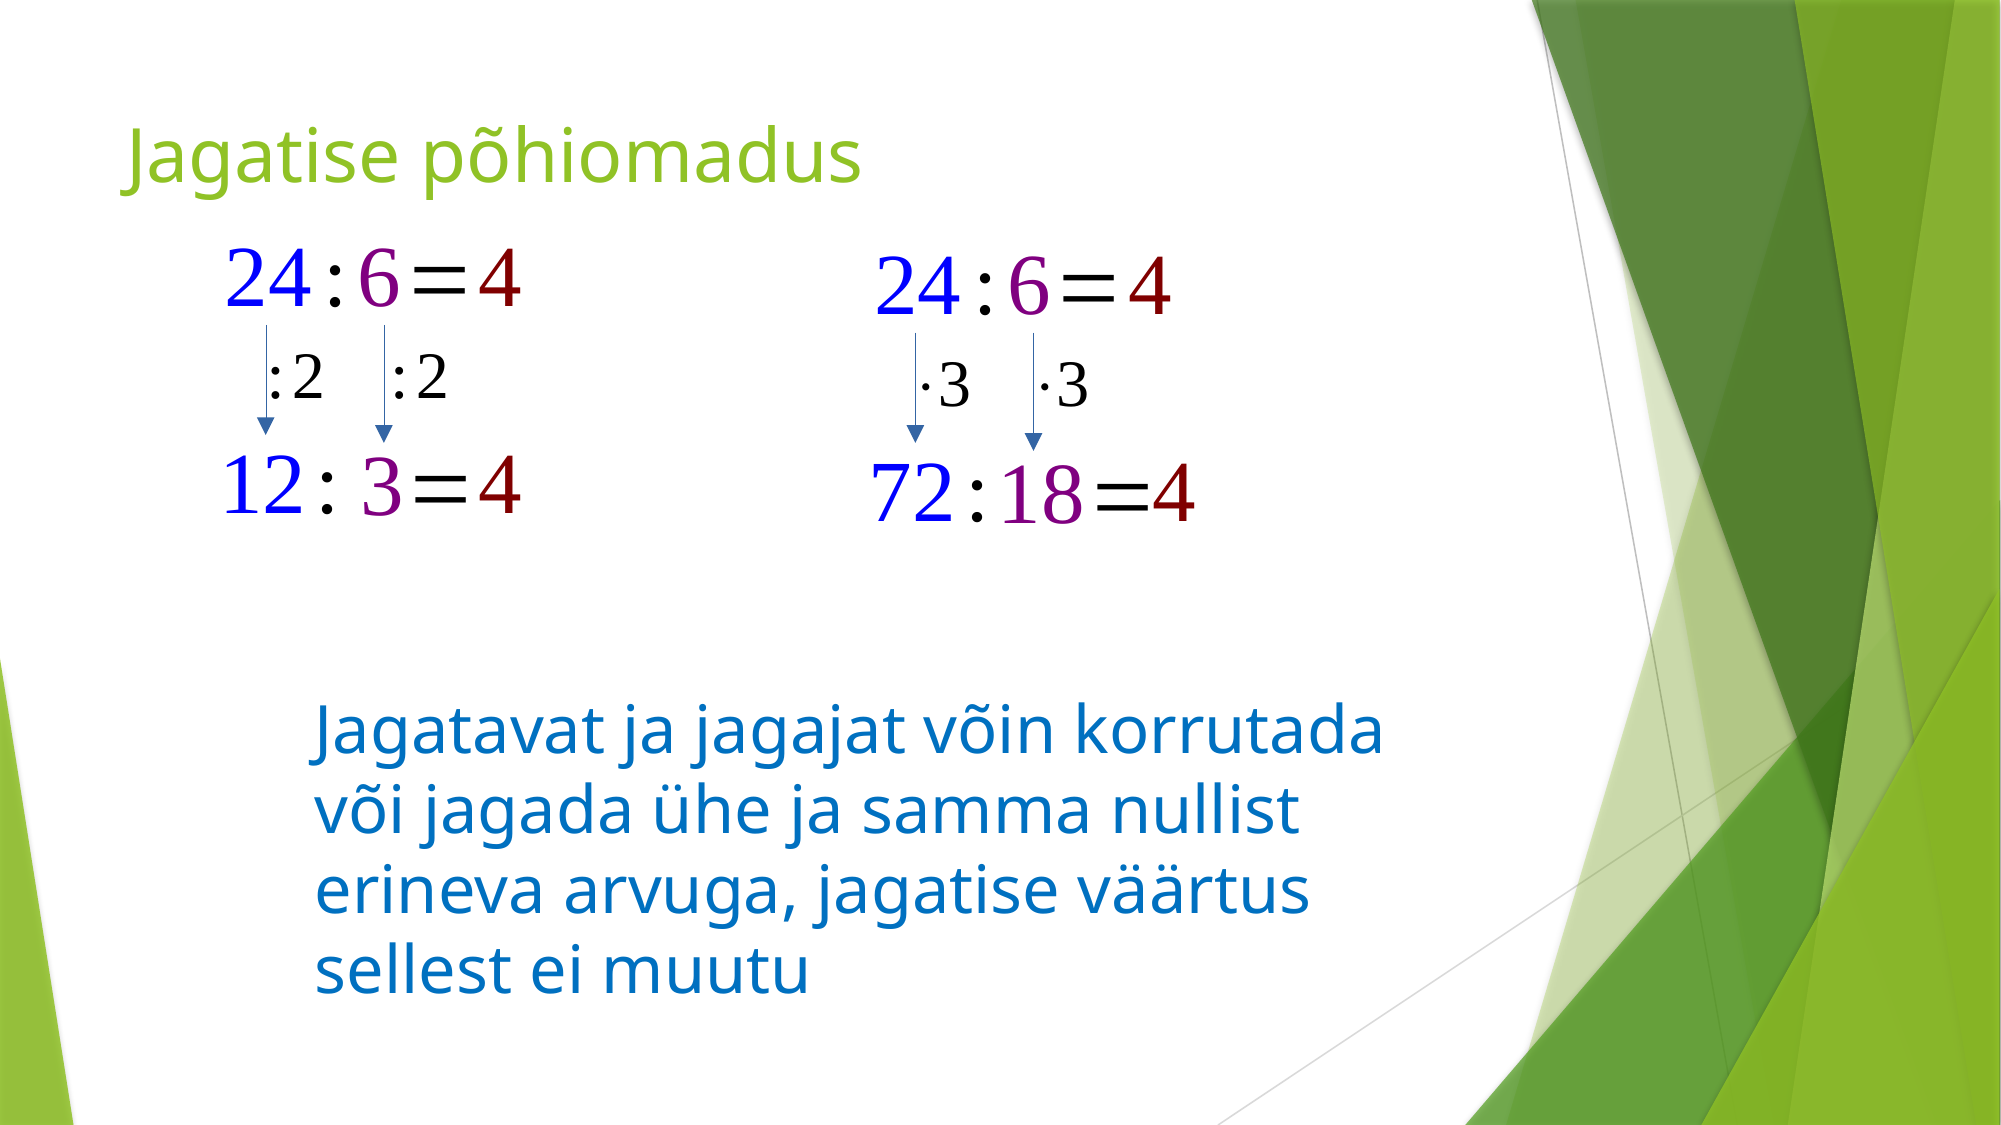

# Jagatise põhiomadus
Jagatavat ja jagajat võin korrutada või jagada ühe ja samma nullist erineva arvuga, jagatise väärtus sellest ei muutu